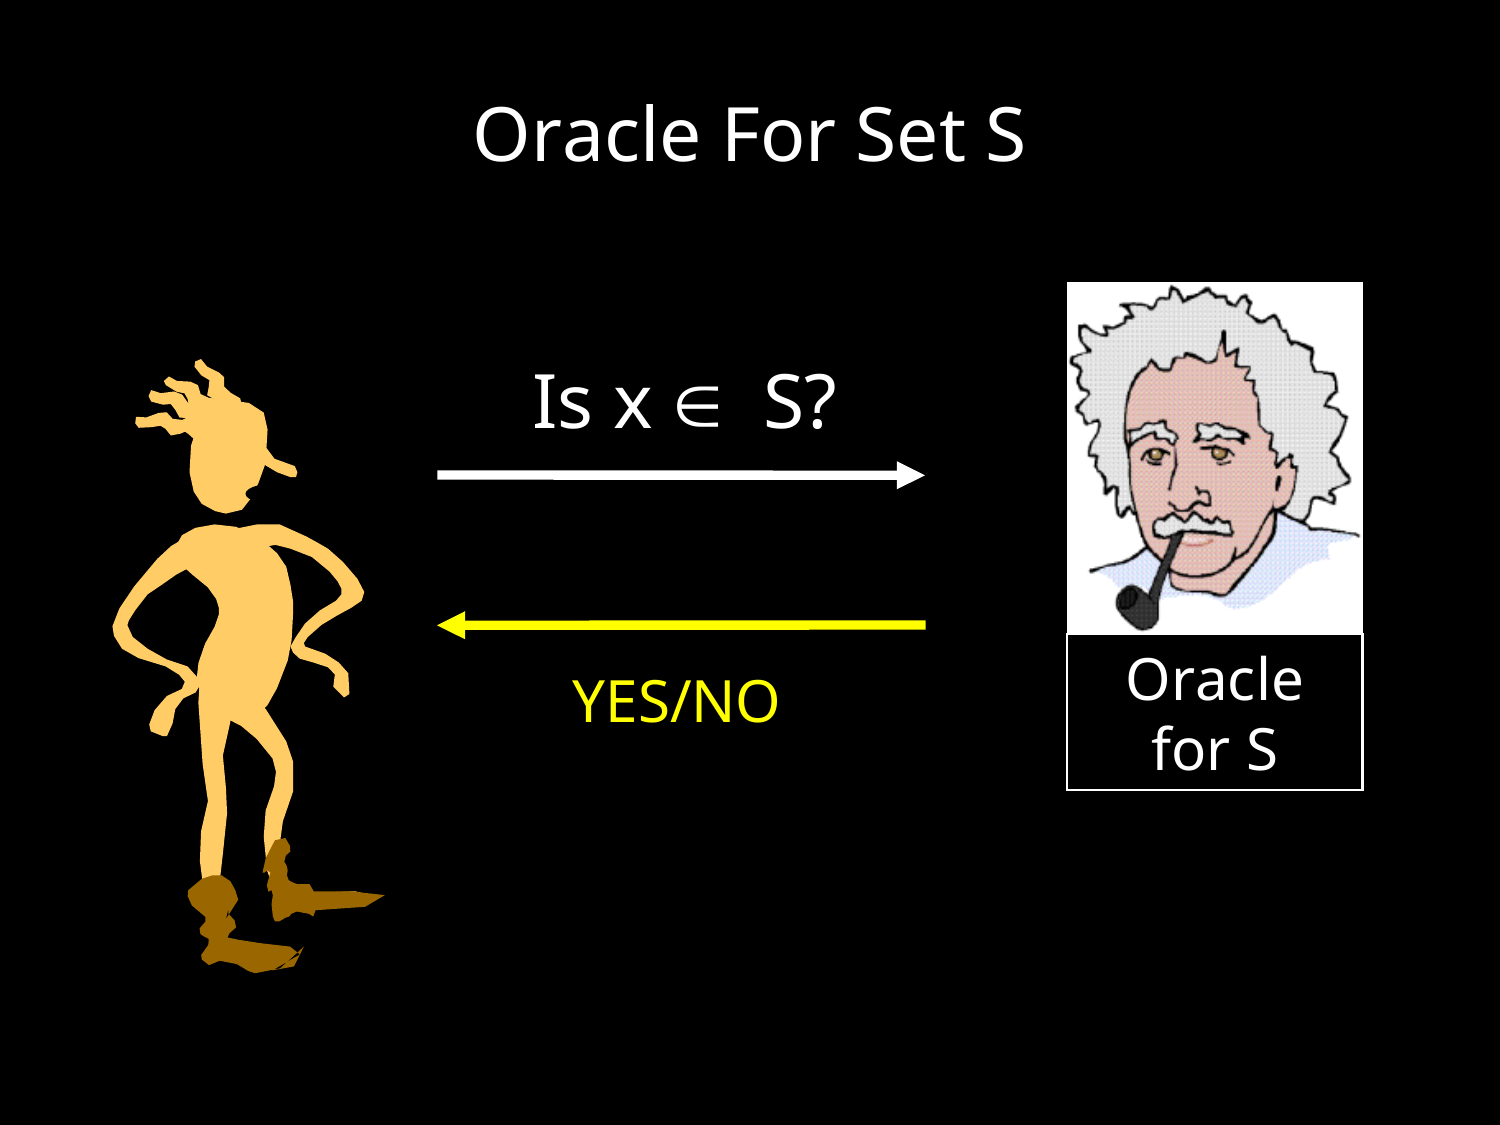

Oracle For Set S
Oracle for S
Is x ∈ S?
YES/NO